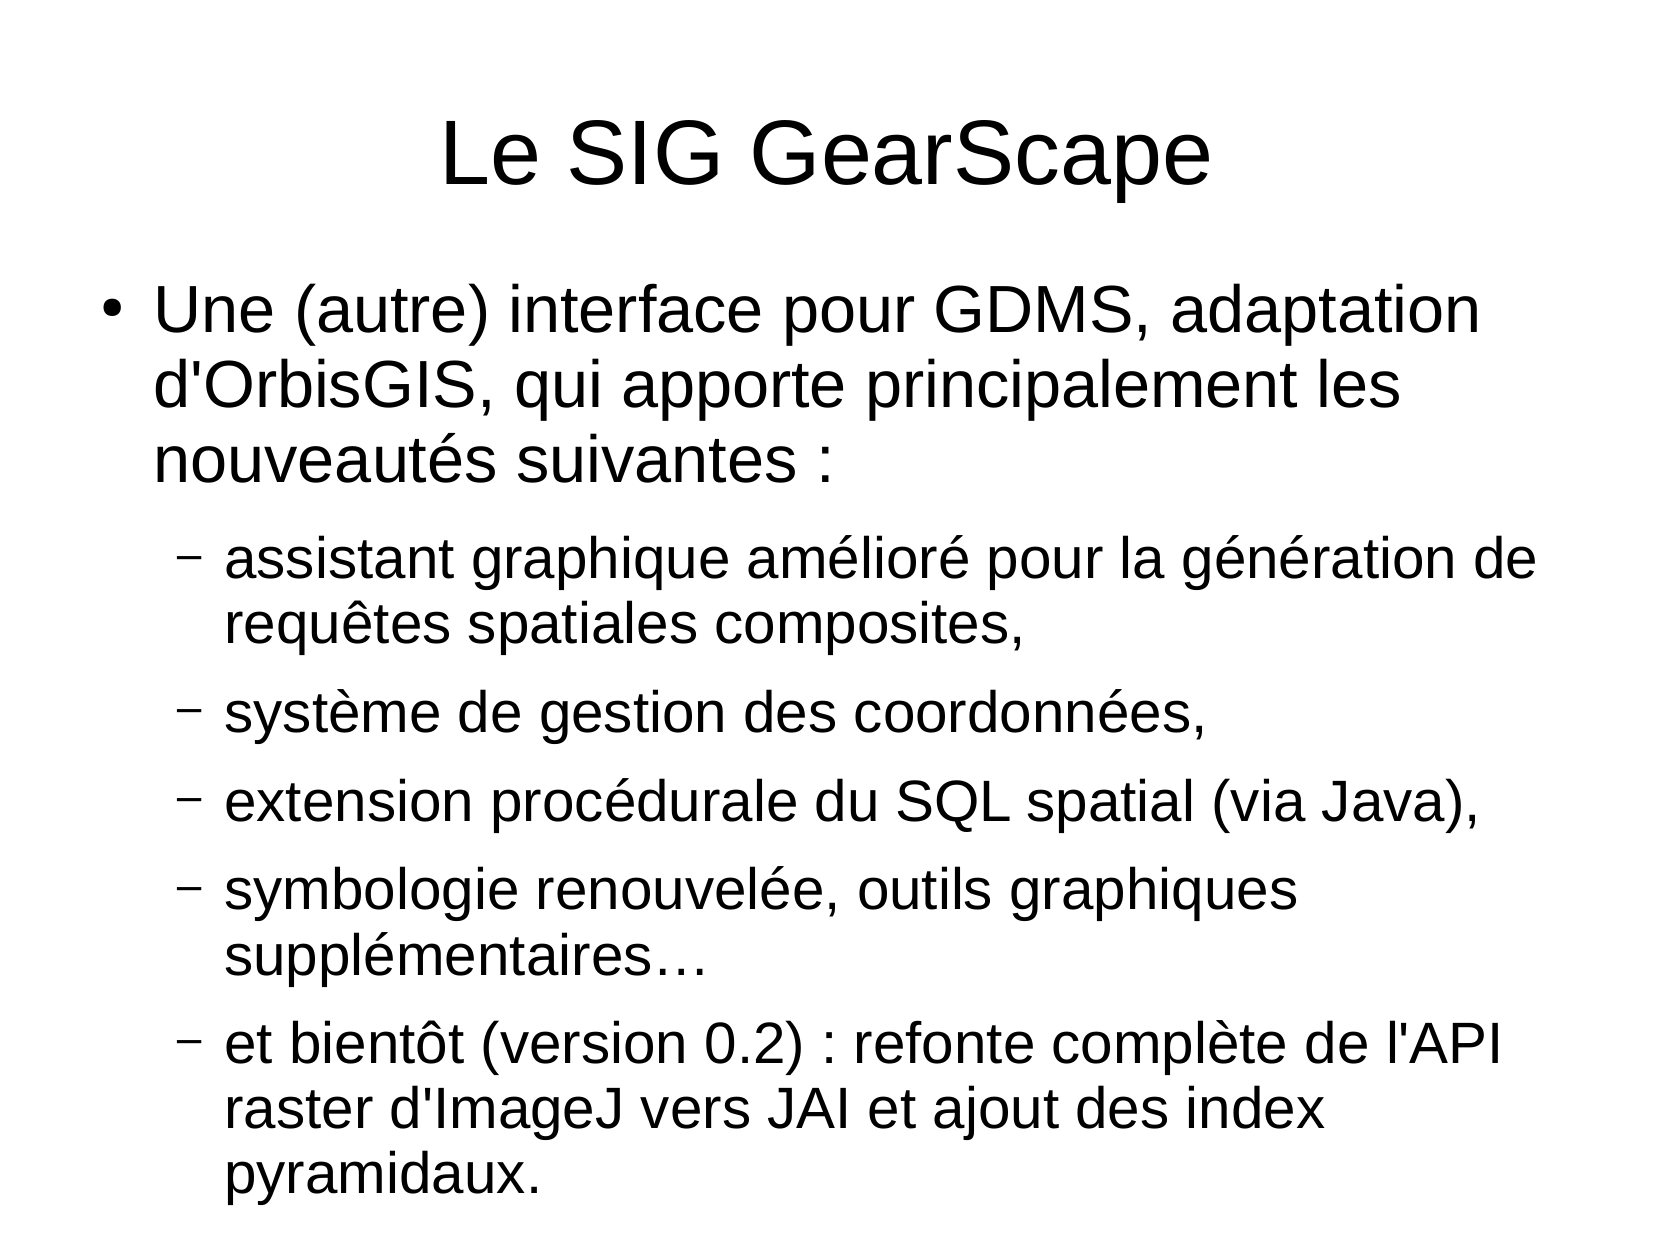

# Le SIG GearScape
Une (autre) interface pour GDMS, adaptation d'OrbisGIS, qui apporte principalement les nouveautés suivantes :
assistant graphique amélioré pour la génération de requêtes spatiales composites,
système de gestion des coordonnées,
extension procédurale du SQL spatial (via Java),
symbologie renouvelée, outils graphiques supplémentaires…
et bientôt (version 0.2) : refonte complète de l'API raster d'ImageJ vers JAI et ajout des index pyramidaux.